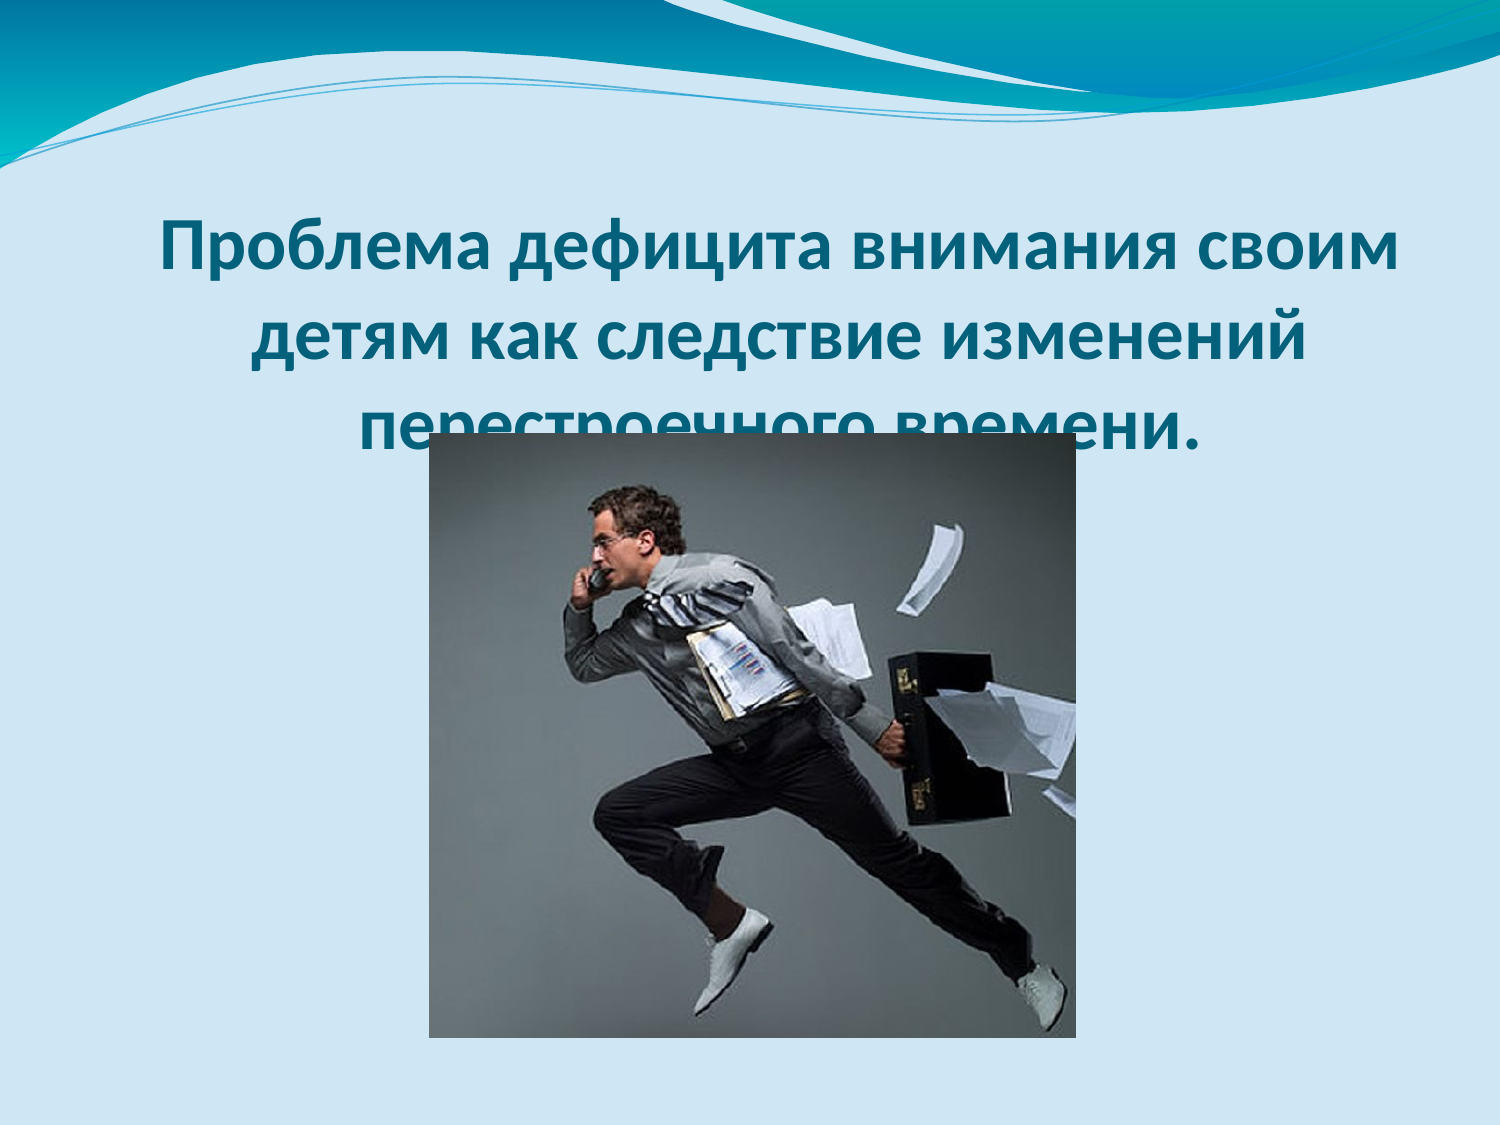

# Проблема дефицита внимания своим детям как следствие изменений перестроечного времени.